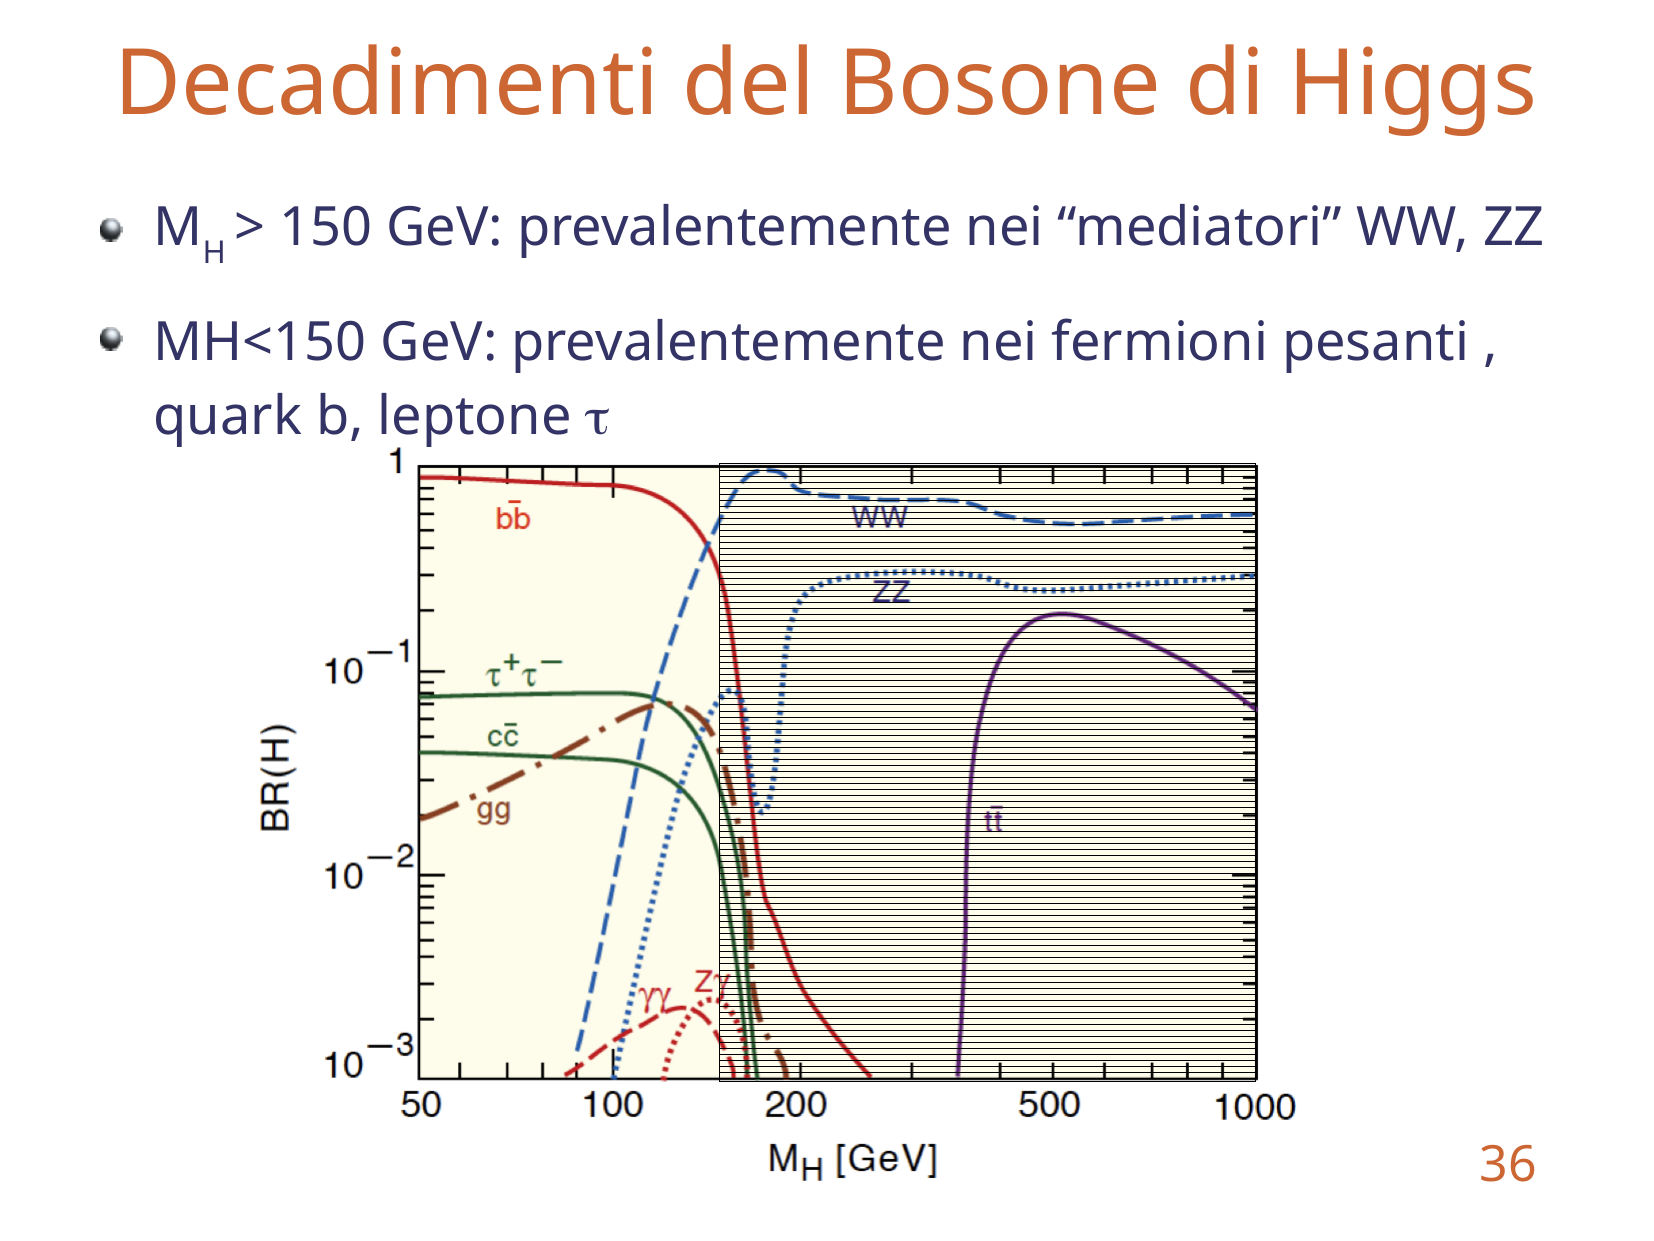

# Decadimenti del Bosone di Higgs
MH > 150 GeV: prevalentemente nei “mediatori” WW, ZZ
MH<150 GeV: prevalentemente nei fermioni pesanti , quark b, leptone t